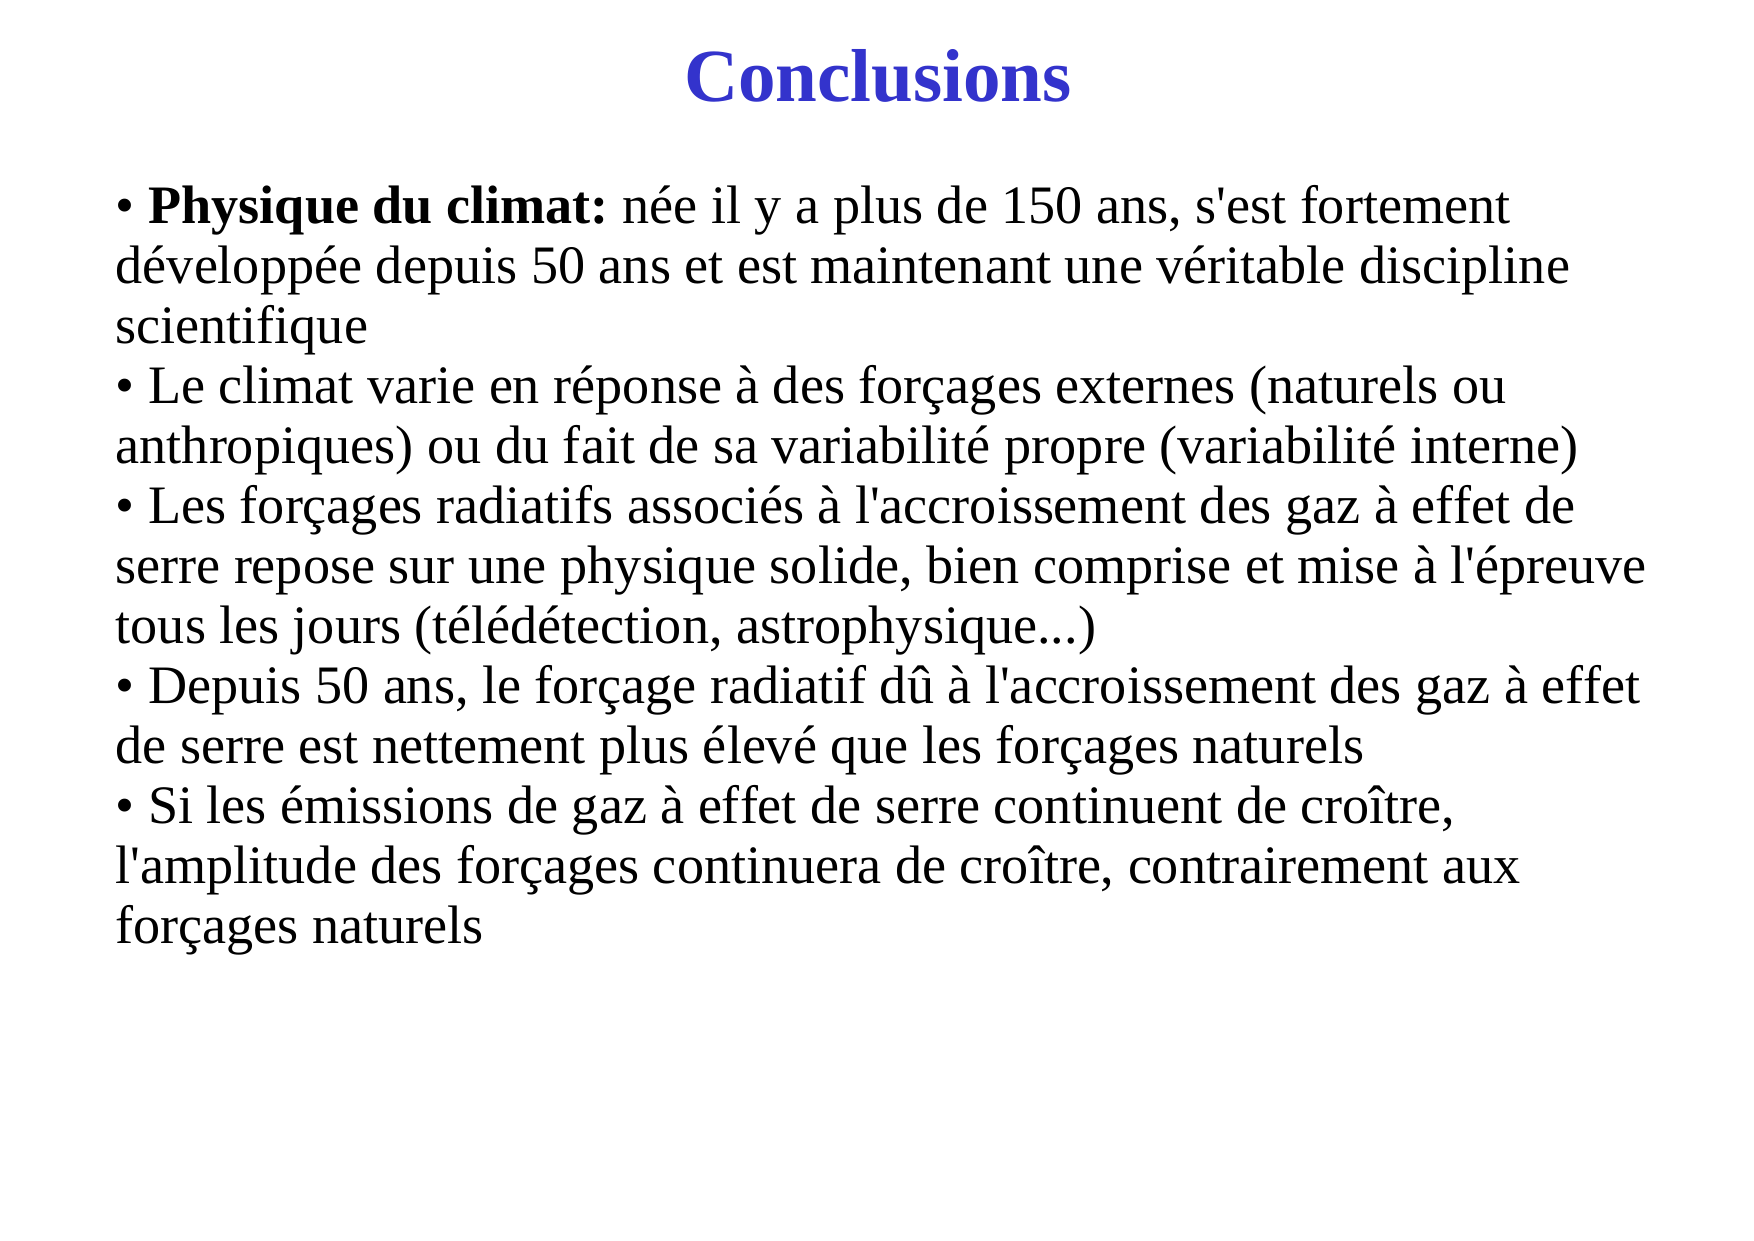

# Conclusions
 Physique du climat: née il y a plus de 150 ans, s'est fortement développée depuis 50 ans et est maintenant une véritable discipline scientifique
 Le climat varie en réponse à des forçages externes (naturels ou anthropiques) ou du fait de sa variabilité propre (variabilité interne)
 Les forçages radiatifs associés à l'accroissement des gaz à effet de serre repose sur une physique solide, bien comprise et mise à l'épreuve tous les jours (télédétection, astrophysique...)
 Depuis 50 ans, le forçage radiatif dû à l'accroissement des gaz à effet de serre est nettement plus élevé que les forçages naturels
 Si les émissions de gaz à effet de serre continuent de croître, l'amplitude des forçages continuera de croître, contrairement aux forçages naturels